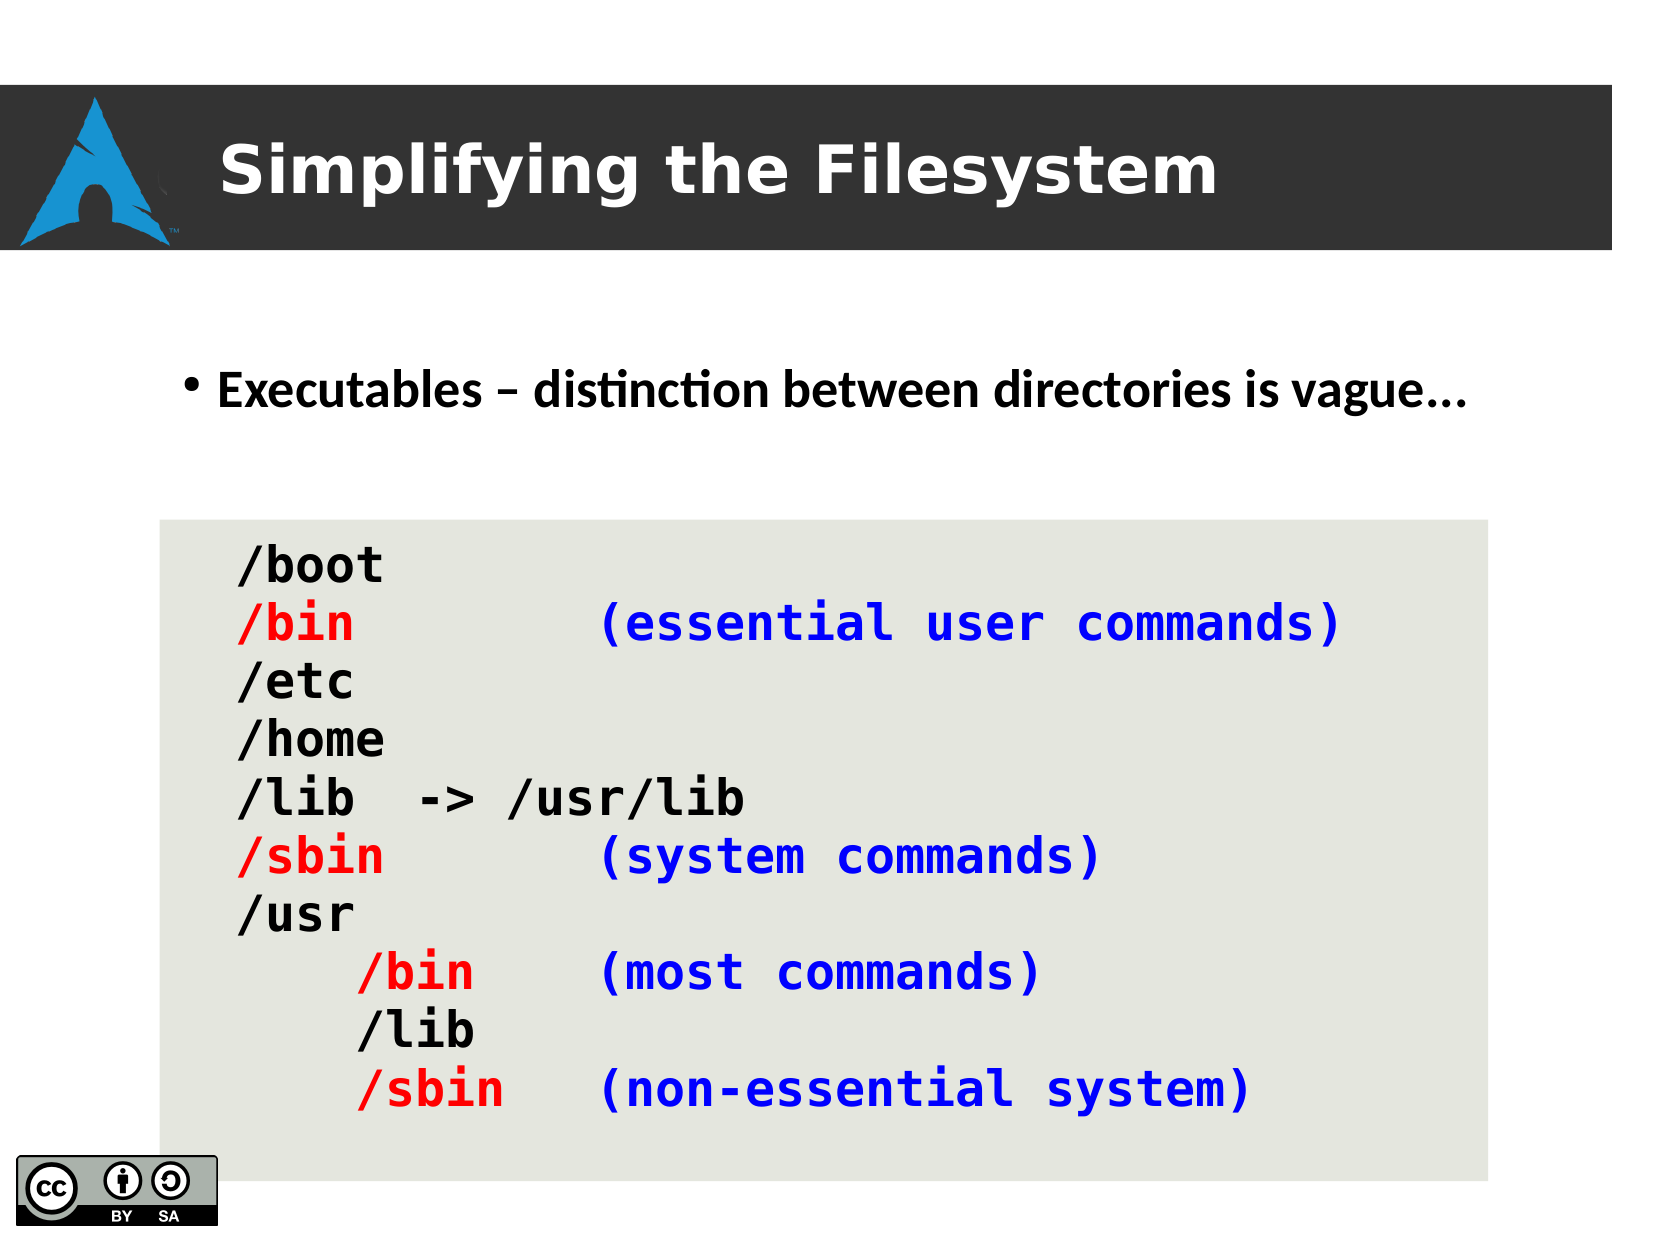

Simplifying the Filesystem
#
Executables – distinction between directories is vague...
/boot
/bin (essential user commands)
/etc
/home
/lib -> /usr/lib
/sbin (system commands)
/usr
 /bin (most commands)
 /lib
 /sbin (non-essential system)